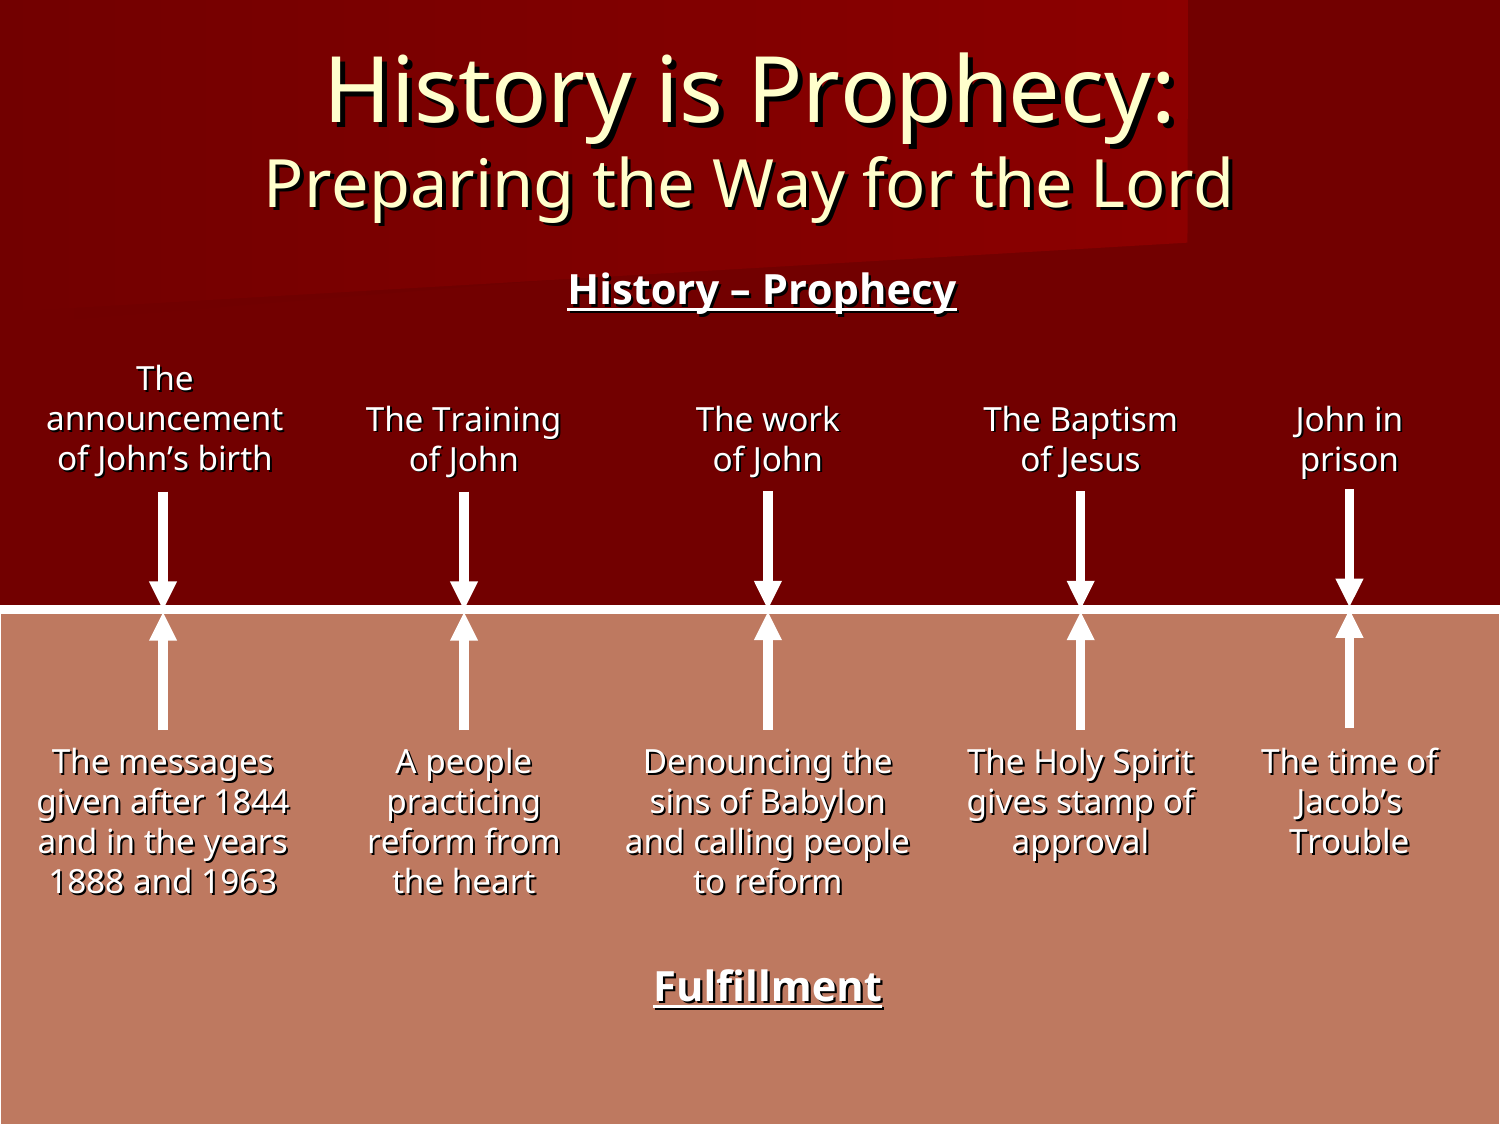

# History is Prophecy: Preparing the Way for the Lord
History – Prophecy
The announcement of John’s birth
The Training of John
The work of John
The Baptism of Jesus
John in prison
The messages given after 1844 and in the years 1888 and 1963
A people practicing reform from the heart
Denouncing the sins of Babylon and calling people to reform
The Holy Spirit gives stamp of approval
The time of Jacob’s Trouble
Fulfillment